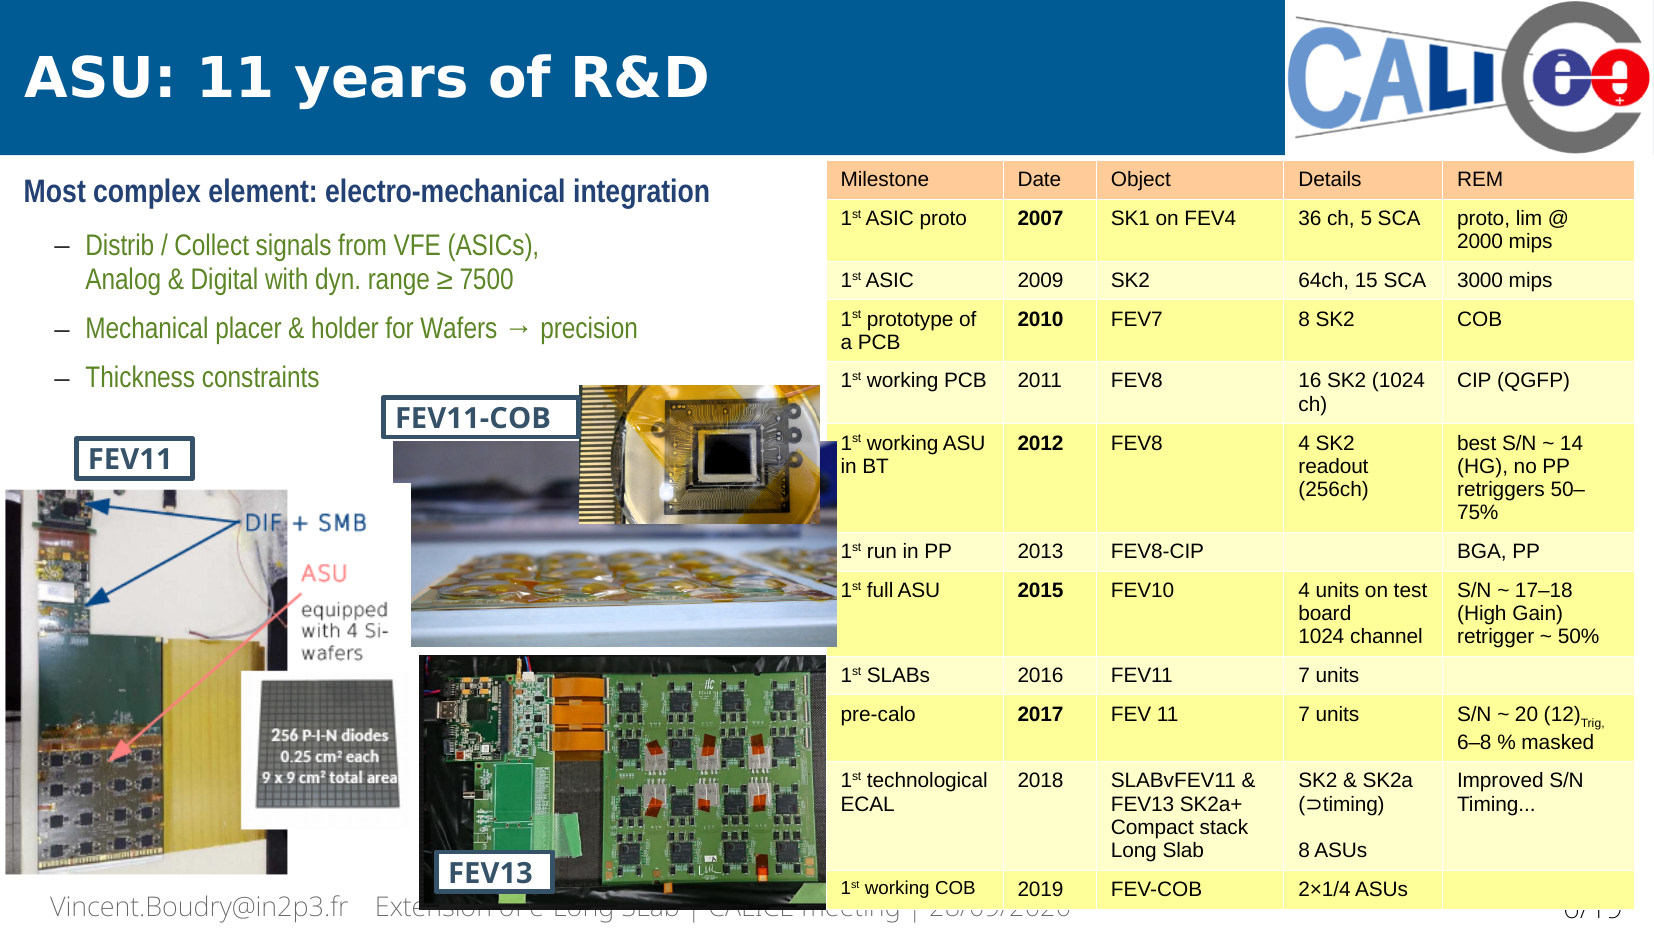

# ASU: 11 years of R&D
| Milestone | Date | Object | Details | REM |
| --- | --- | --- | --- | --- |
| 1st ASIC proto | 2007 | SK1 on FEV4 | 36 ch, 5 SCA | proto, lim @ 2000 mips |
| 1st ASIC | 2009 | SK2 | 64ch, 15 SCA | 3000 mips |
| 1st prototype of a PCB | 2010 | FEV7 | 8 SK2 | COB |
| 1st working PCB | 2011 | FEV8 | 16 SK2 (1024 ch) | CIP (QGFP) |
| 1st working ASU in BT | 2012 | FEV8 | 4 SK2 readout (256ch) | best S/N ~ 14 (HG), no PP retriggers 50–75% |
| 1st run in PP | 2013 | FEV8-CIP | | BGA, PP |
| 1st full ASU | 2015 | FEV10 | 4 units on test board 1024 channel | S/N ~ 17–18 (High Gain) retrigger ~ 50% |
| 1st SLABs | 2016 | FEV11 | 7 units | |
| pre-calo | 2017 | FEV 11 | 7 units | S/N ~ 20 (12)Trig, 6–8 % masked |
| 1st technological ECAL | 2018 | SLABvFEV11 & FEV13 SK2a+ Compact stack Long Slab | SK2 & SK2a (⊃timing) 8 ASUs | Improved S/N Timing... |
| 1st working COB | 2019 | FEV-COB | 2×1/4 ASUs | |
Most complex element: electro-mechanical integration
Distrib / Collect signals from VFE (ASICs),
Analog & Digital with dyn. range ≥ 7500
Mechanical placer & holder for Wafers → precision
Thickness constraints
FEV11-COB
FEV11
FEV13
Vincent.Boudry@in2p3.fr
Extension of e-Long SLab | CALICE meeting | 28/09/2020
6